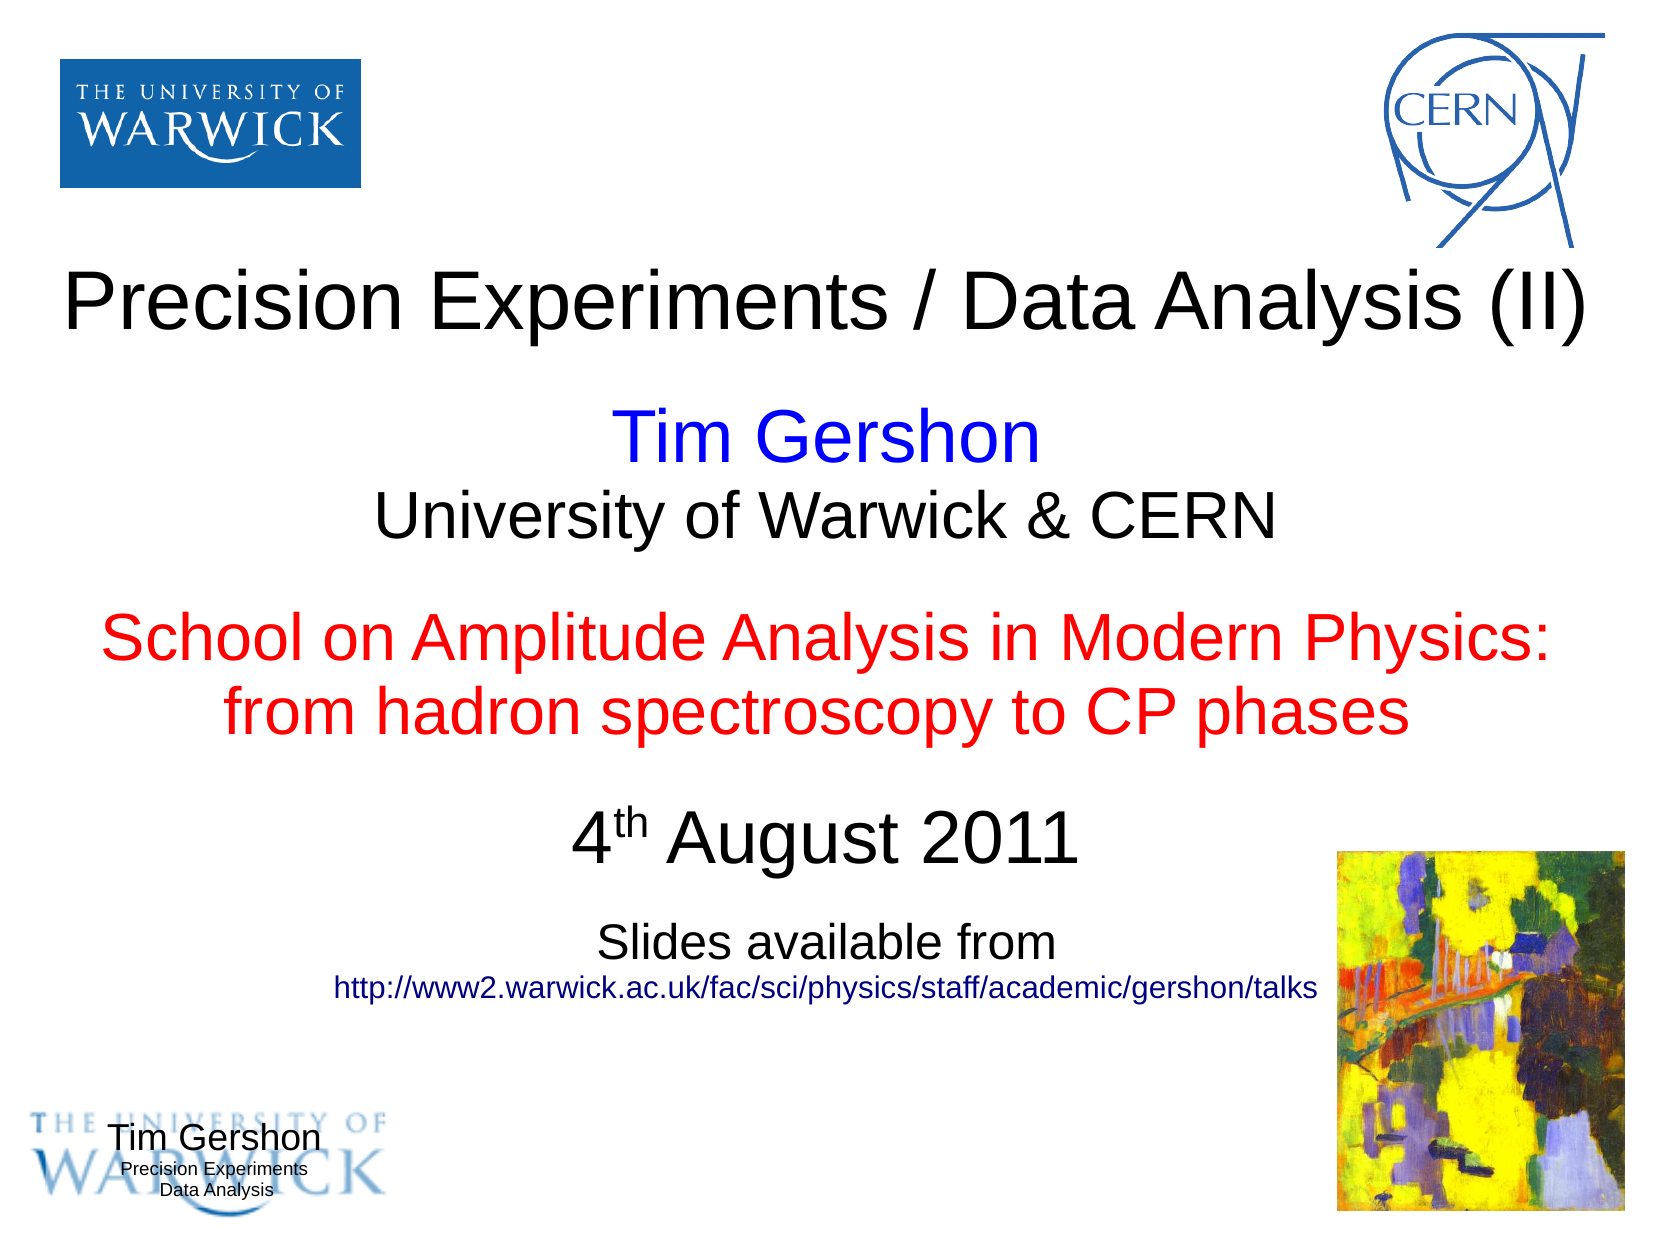

# Precision Experiments / Data Analysis (II)
Tim Gershon
University of Warwick & CERN
School on Amplitude Analysis in Modern Physics:
from hadron spectroscopy to CP phases
4th August 2011
Slides available from
http://www2.warwick.ac.uk/fac/sci/physics/staff/academic/gershon/talks
Tim Gershon
Precision Experiments
 Data Analysis
1